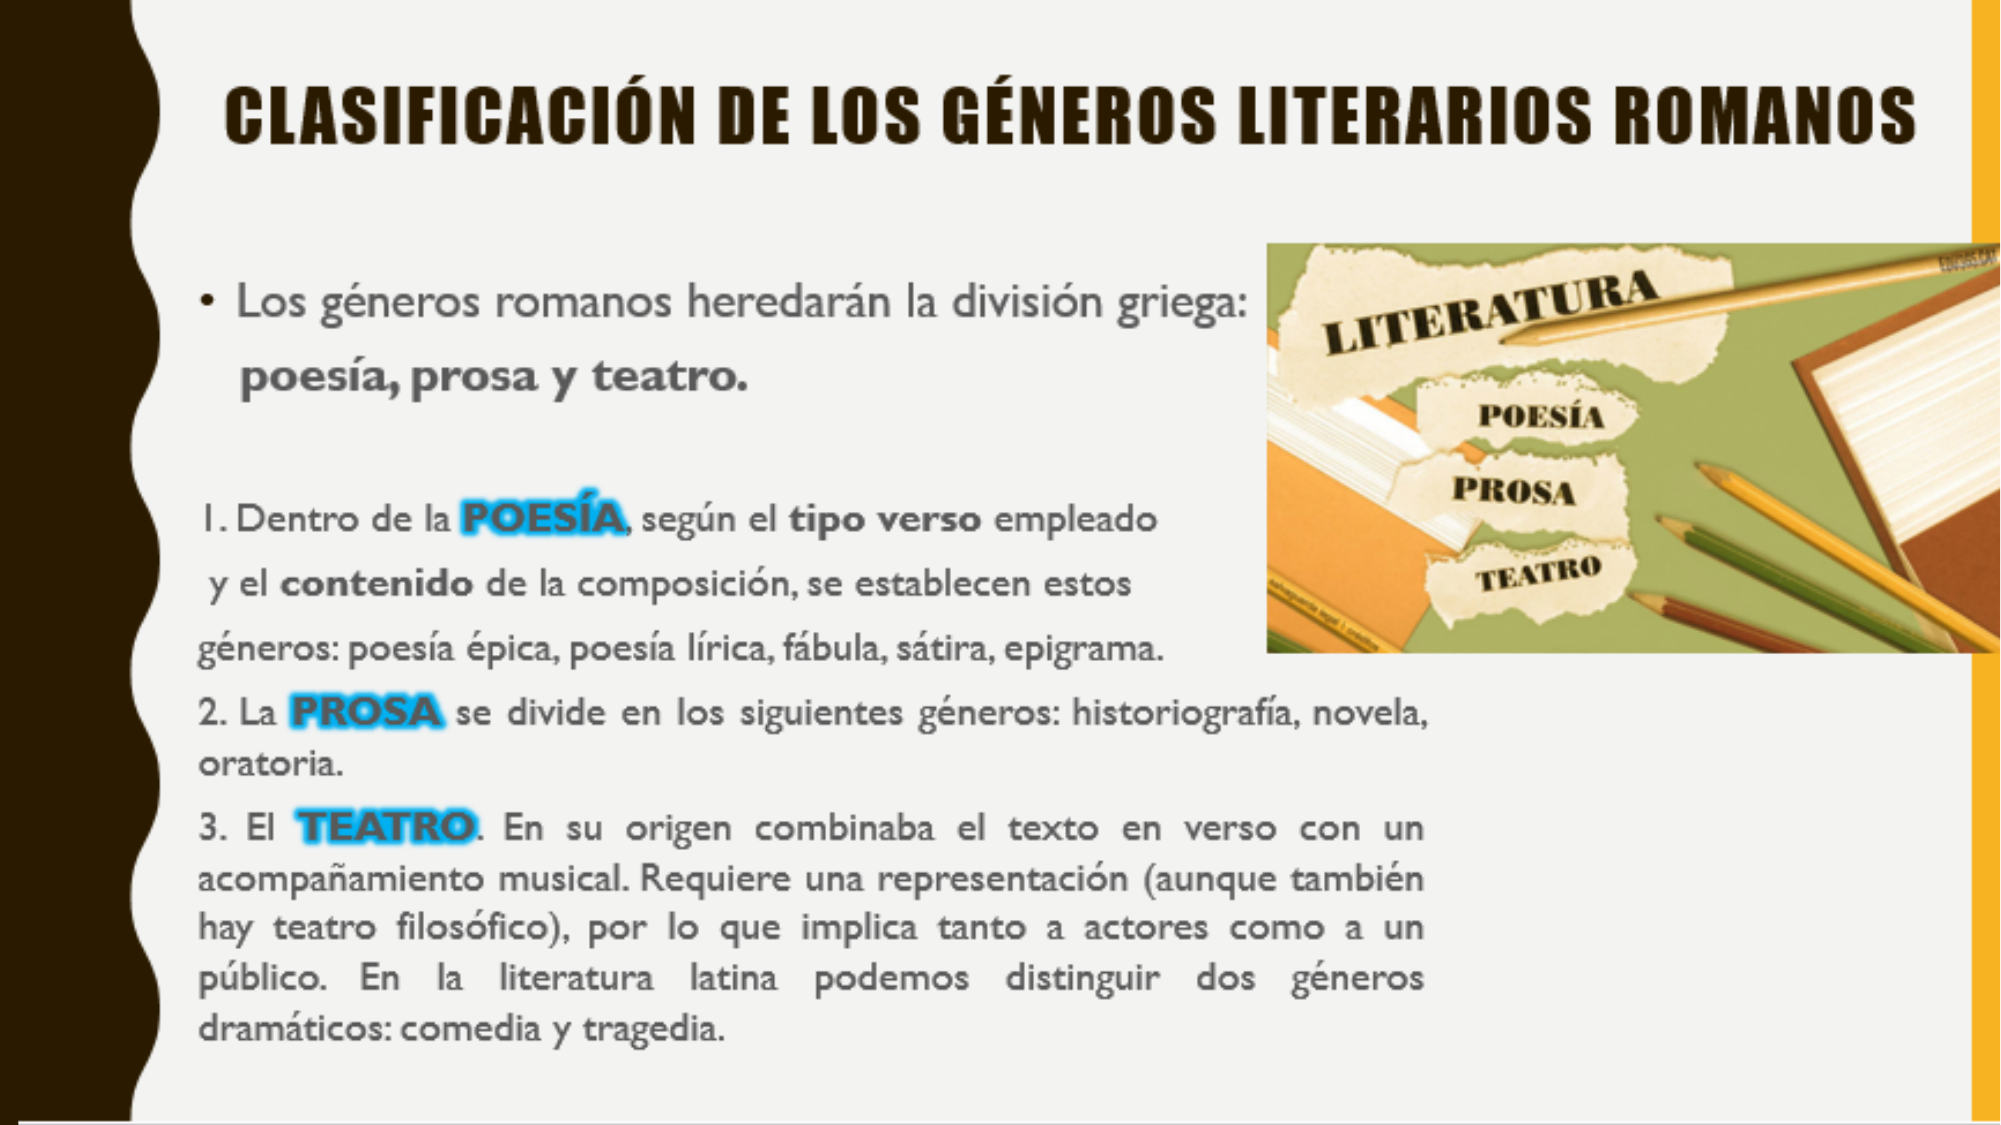

# CLASIFICACIÓN DE LOS GÉNEROS LITERARIOS ROMANOS
Los géneros romanos heredarán la división griega:
 poesía, prosa y teatro.
1. Dentro de la POESÍA, según el tipo verso empleado
 y el contenido de la composición, se establecen estos
géneros: poesía épica, poesía lírica, fábula, sátira, epigrama.
2. La PROSA se divide en los siguientes géneros: historiografía, novela, oratoria.
3. El TEATRO. En su origen combinaba el texto en verso con un acompañamiento musical. Requiere una representación (aunque también hay teatro filosófico), por lo que implica tanto a actores como a un público. En la literatura latina podemos distinguir dos géneros dramáticos: comedia y tragedia.